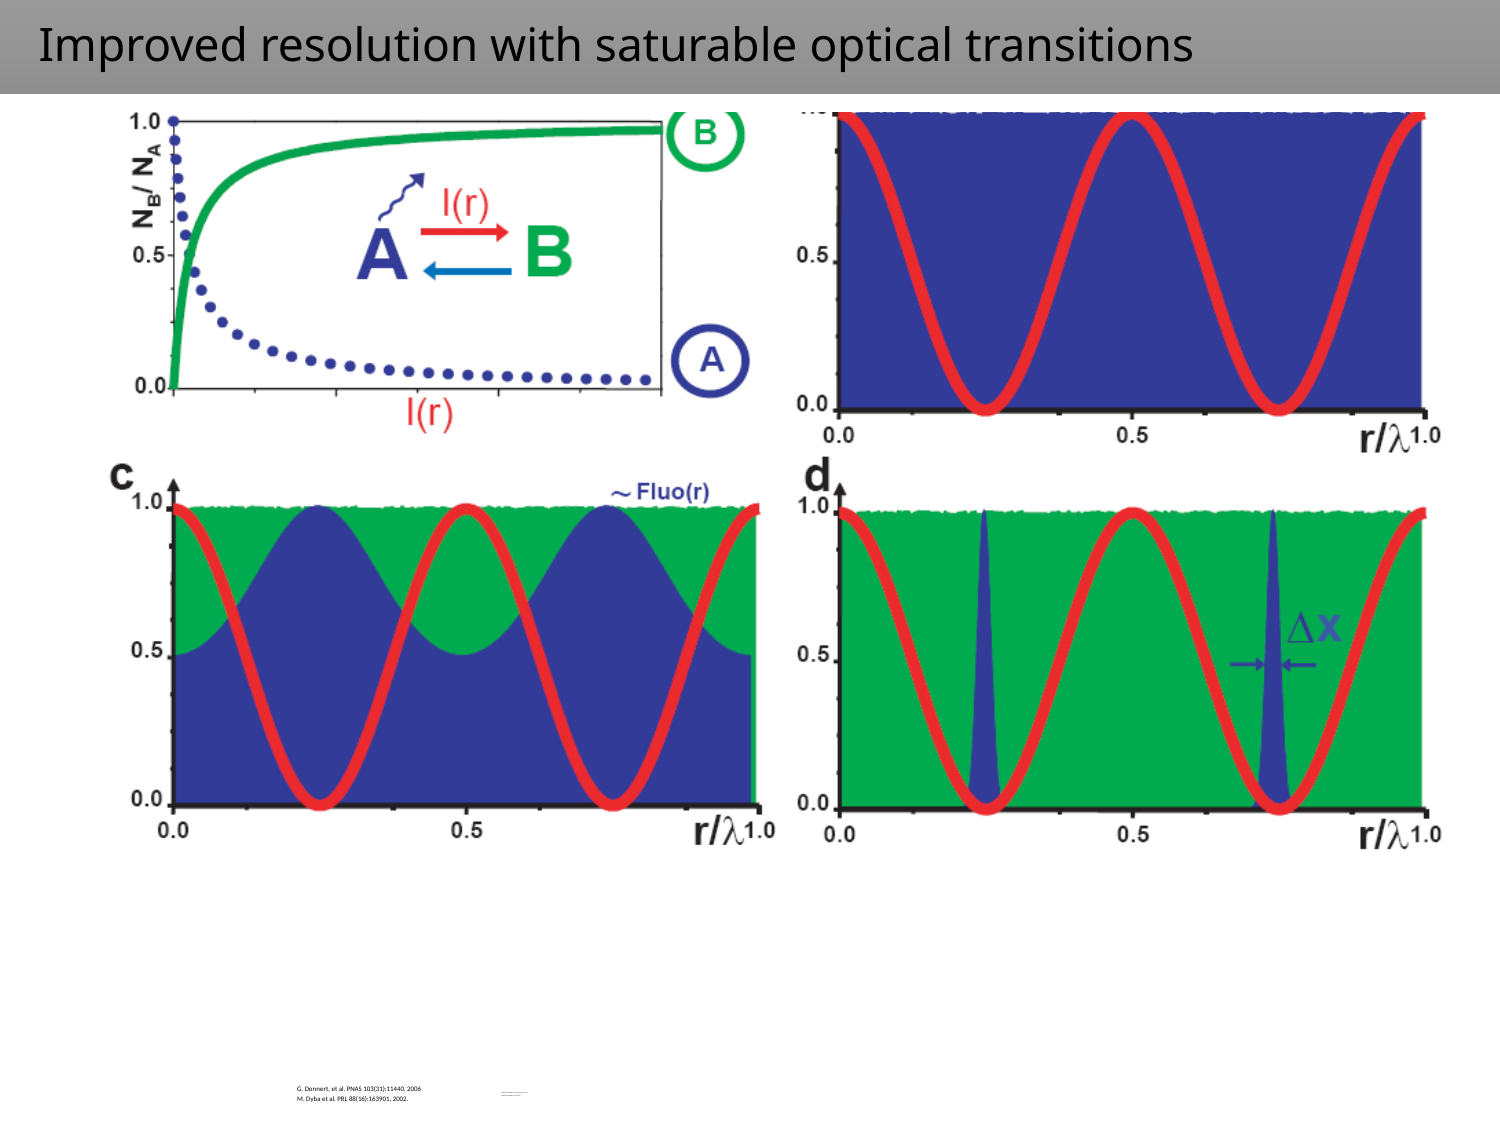

# Improved resolution with saturable optical transitions
G. Donnert, et al. PNAS 103(31):11440, 2006
M. Dyba et al. PRL 88(16):163901, 2002.
Lateral resolution of 15 nm-20 nm
Axial resolution of 33 nm